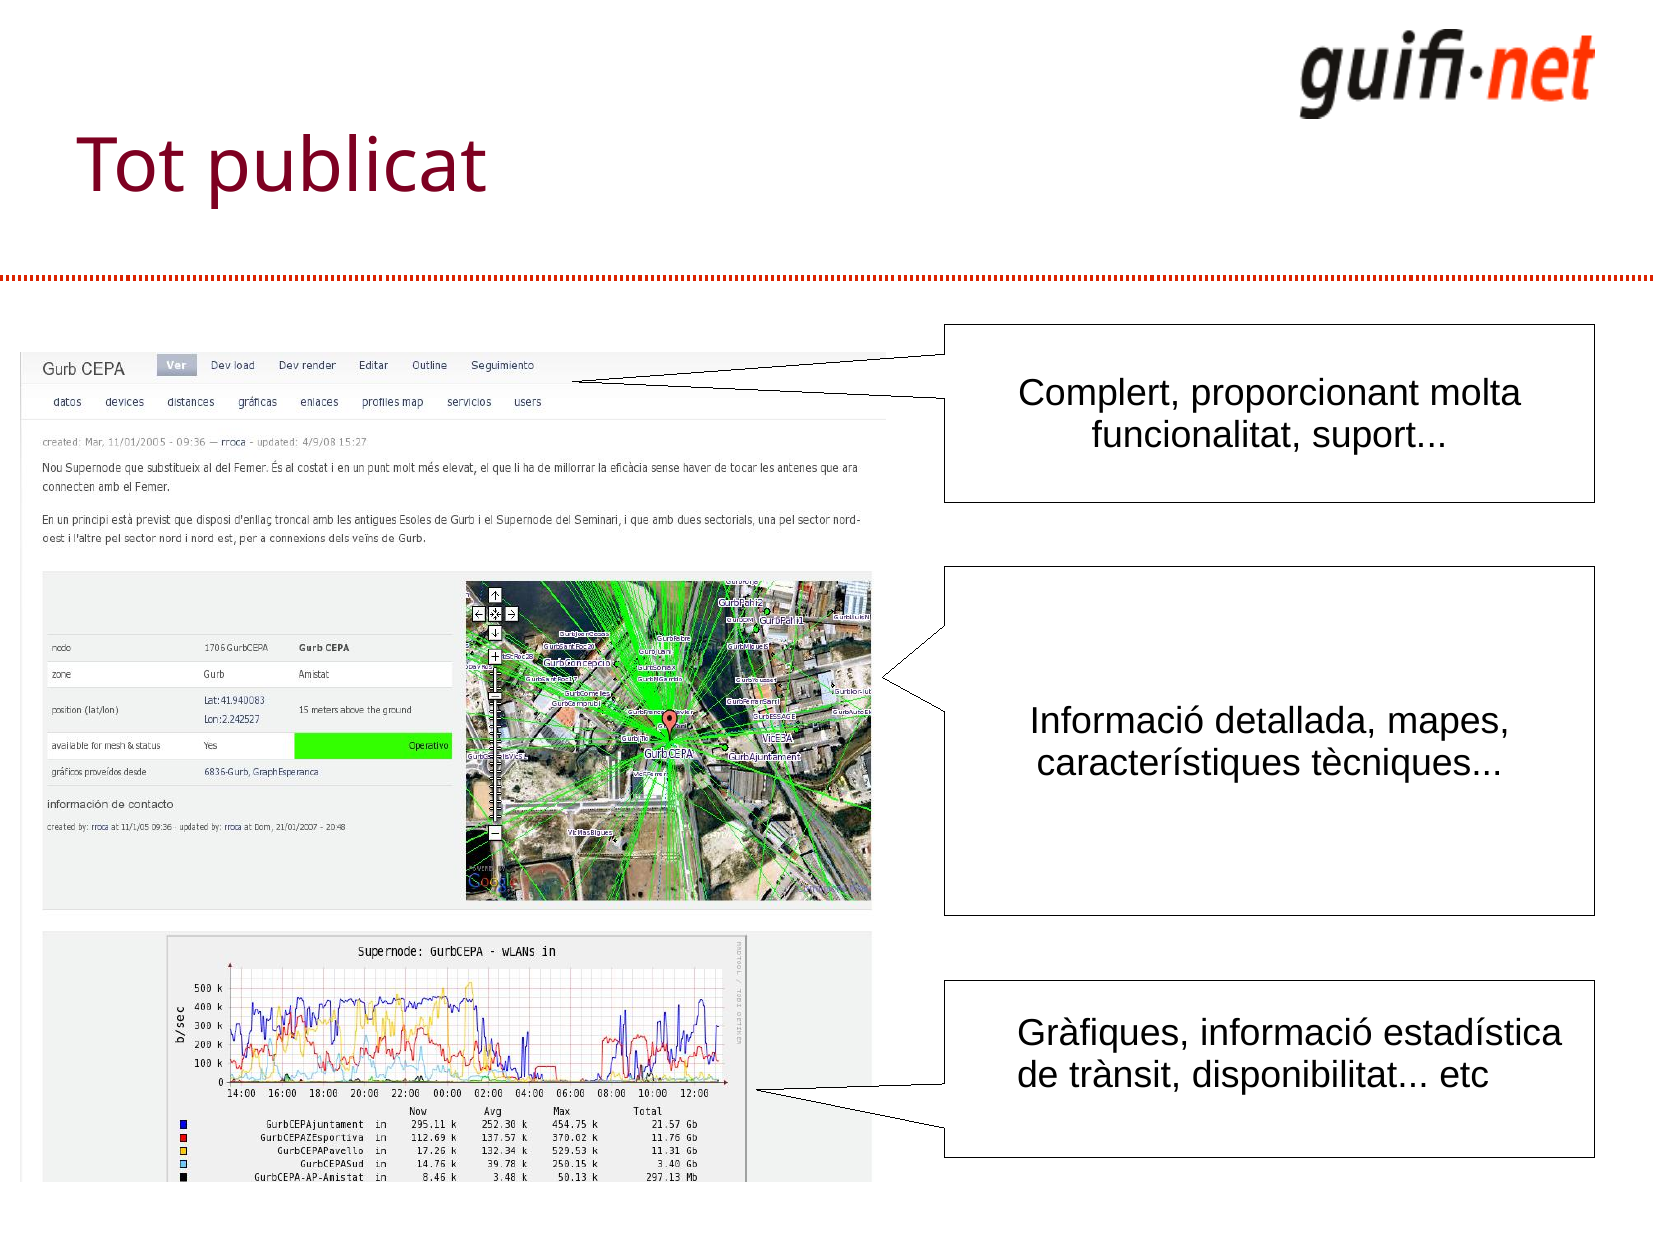

# Tot publicat
Complert, proporcionant molta funcionalitat, suport...
Informació detallada, mapes, característiques tècniques...
Gràfiques, informació estadística
de trànsit, disponibilitat... etc